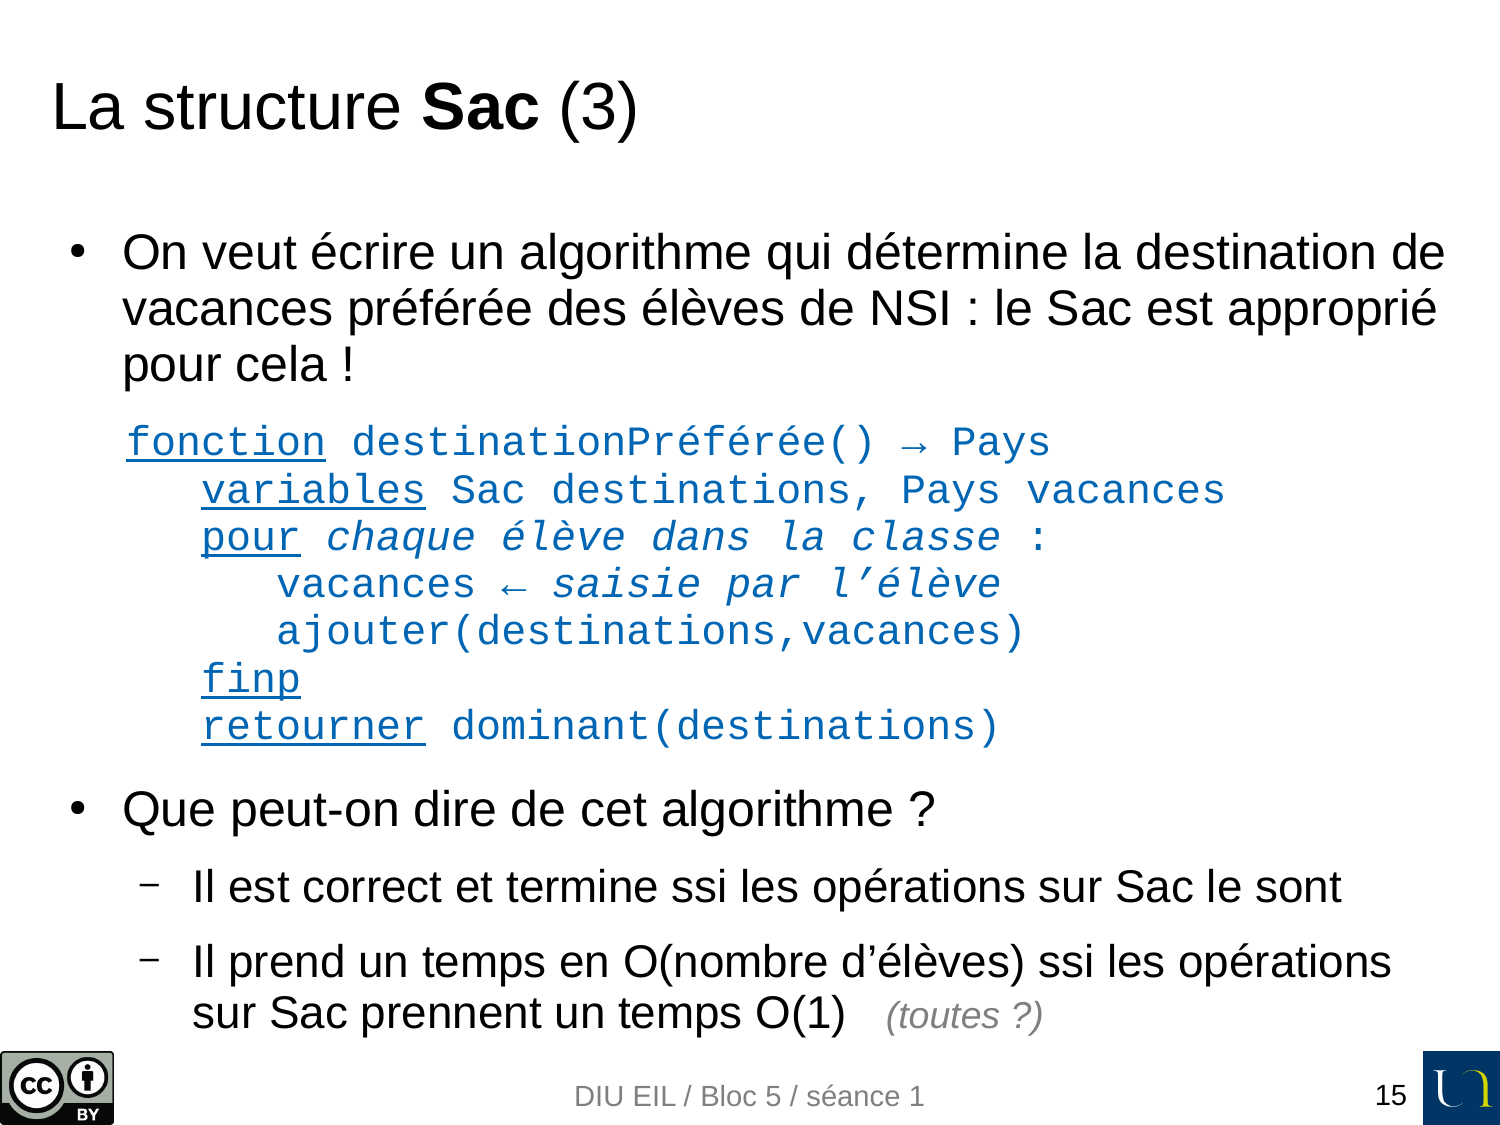

# La structure Sac (3)
On veut écrire un algorithme qui détermine la destination de vacances préférée des élèves de NSI : le Sac est approprié pour cela !
 fonction destinationPréférée() → Pays
 variables Sac destinations, Pays vacances
 pour chaque élève dans la classe :
 vacances ← saisie par l’élève
 ajouter(destinations,vacances)
 finp
 retourner dominant(destinations)
Que peut-on dire de cet algorithme ?
Il est correct et termine ssi les opérations sur Sac le sont
Il prend un temps en O(nombre d’élèves) ssi les opérations sur Sac prennent un temps O(1) (toutes ?)
15